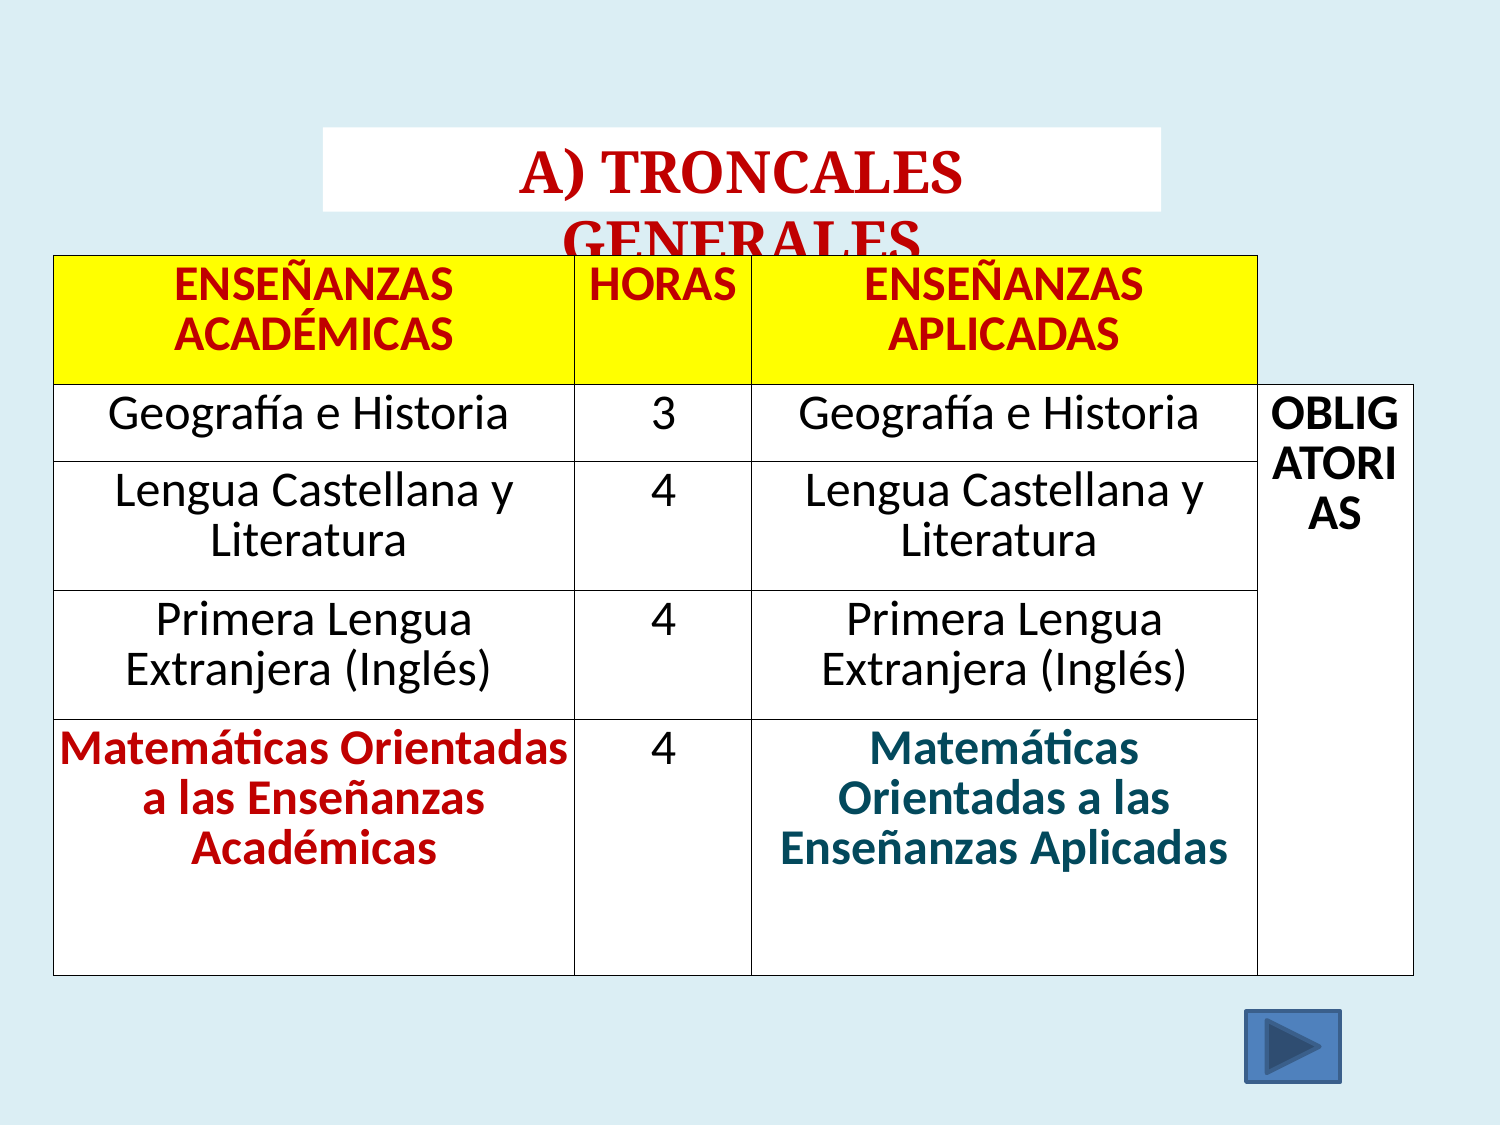

A) TRONCALES GENERALES
| ENSEÑANZAS ACADÉMICAS | HORAS | ENSEÑANZAS APLICADAS | |
| --- | --- | --- | --- |
| Geografía e Historia | 3 | Geografía e Historia | OBLIGATORIAS |
| Lengua Castellana y Literatura | 4 | Lengua Castellana y Literatura | |
| Primera Lengua Extranjera (Inglés) | 4 | Primera Lengua Extranjera (Inglés) | |
| Matemáticas Orientadas a las Enseñanzas Académicas | 4 | Matemáticas Orientadas a las Enseñanzas Aplicadas | |